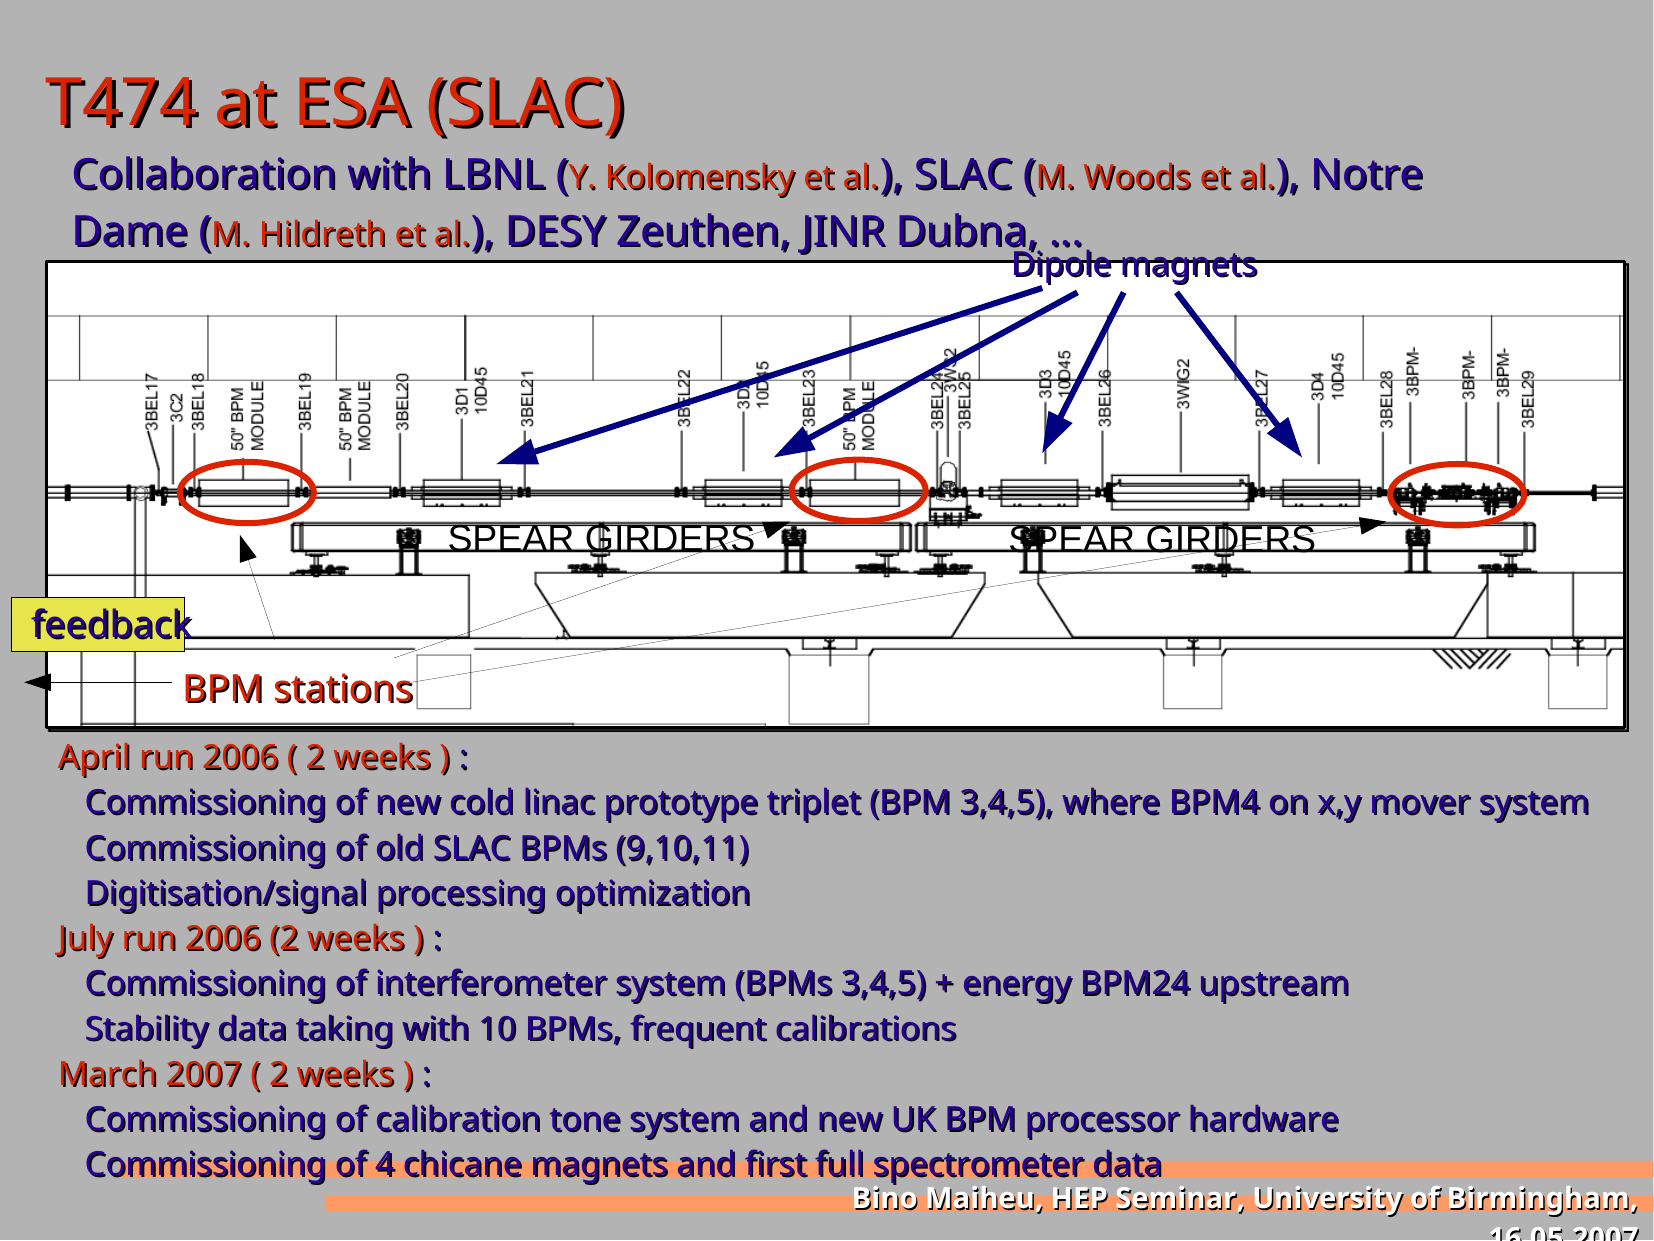

T474 at ESA (SLAC)
Collaboration with LBNL (Y. Kolomensky et al.), SLAC (M. Woods et al.), Notre Dame (M. Hildreth et al.), DESY Zeuthen, JINR Dubna, ...
Dipole magnets
SPEAR GIRDERS
SPEAR GIRDERS
feedback
BPM stations
 April run 2006 ( 2 weeks ) :
Commissioning of new cold linac prototype triplet (BPM 3,4,5), where BPM4 on x,y mover system
Commissioning of old SLAC BPMs (9,10,11)
Digitisation/signal processing optimization
 July run 2006 (2 weeks ) :
Commissioning of interferometer system (BPMs 3,4,5) + energy BPM24 upstream
Stability data taking with 10 BPMs, frequent calibrations
 March 2007 ( 2 weeks ) :
Commissioning of calibration tone system and new UK BPM processor hardware
Commissioning of 4 chicane magnets and first full spectrometer data
Bino Maiheu, HEP Seminar, University of Birmingham, 16.05.2007